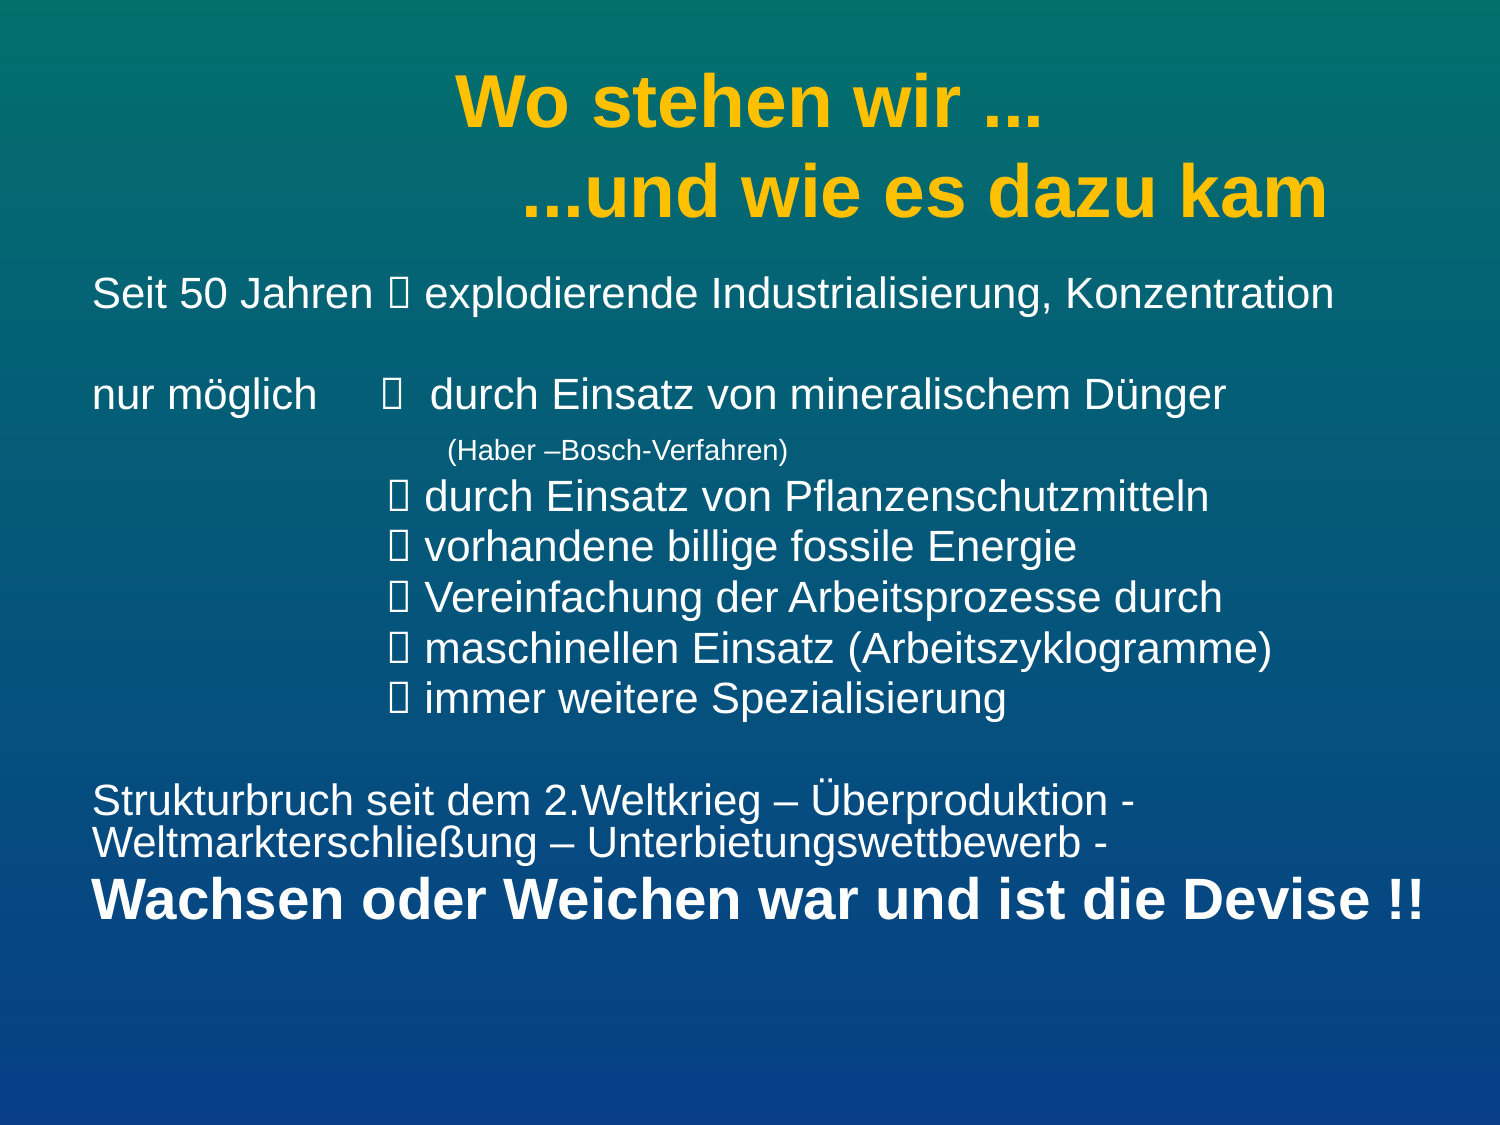

Wo stehen wir ...
 ...und wie es dazu kam
# Seit 50 Jahren  explodierende Industrialisierung, Konzentration
nur möglich  durch Einsatz von mineralischem Dünger
 (Haber –Bosch-Verfahren)
  durch Einsatz von Pflanzenschutzmitteln
  vorhandene billige fossile Energie
  Vereinfachung der Arbeitsprozesse durch
  maschinellen Einsatz (Arbeitszyklogramme)
  immer weitere Spezialisierung
Strukturbruch seit dem 2.Weltkrieg – Überproduktion - Weltmarkterschließung – Unterbietungswettbewerb -
Wachsen oder Weichen war und ist die Devise !!